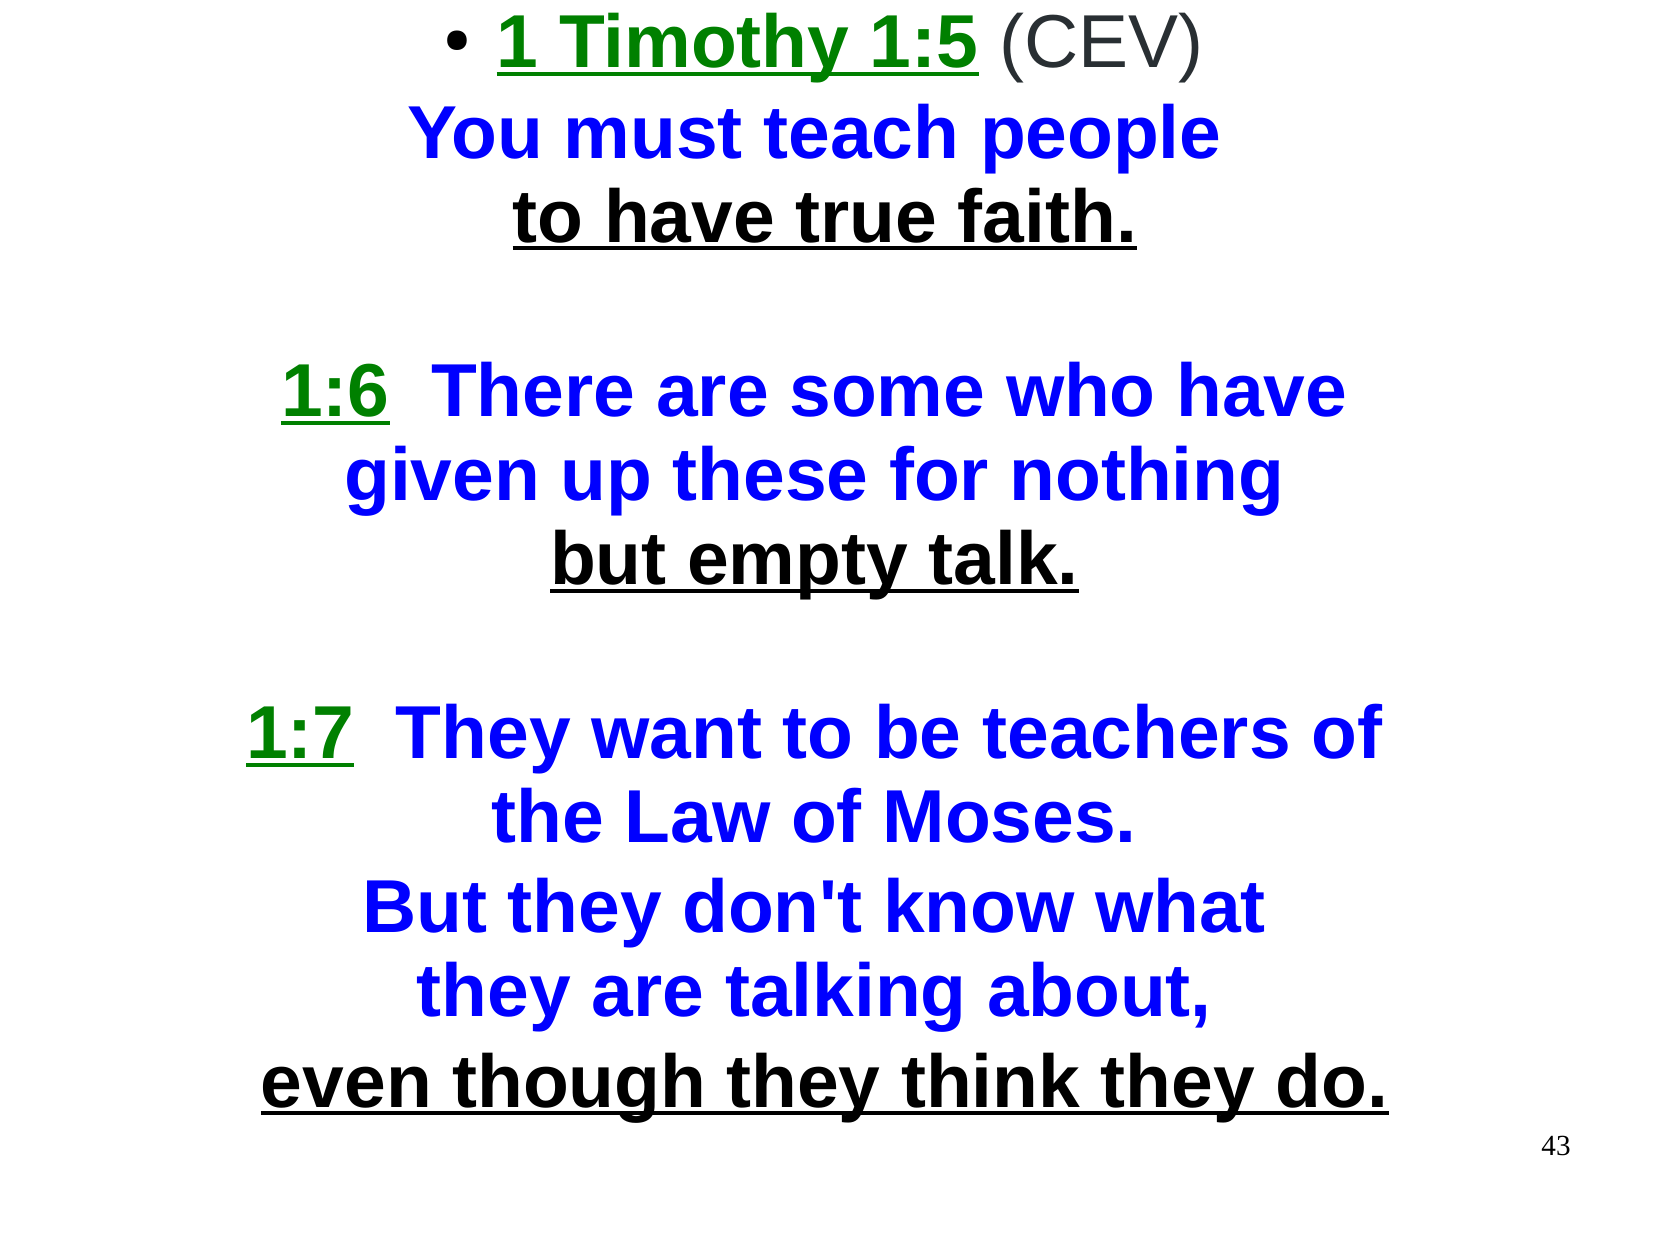

# 1 Timothy 1:5 (CEV)
You must teach people
to have true faith.
1:6 There are some who have
given up these for nothing
but empty talk.
1:7 They want to be teachers of
the Law of Moses.
But they don't know what
they are talking about,
even though they think they do.
43